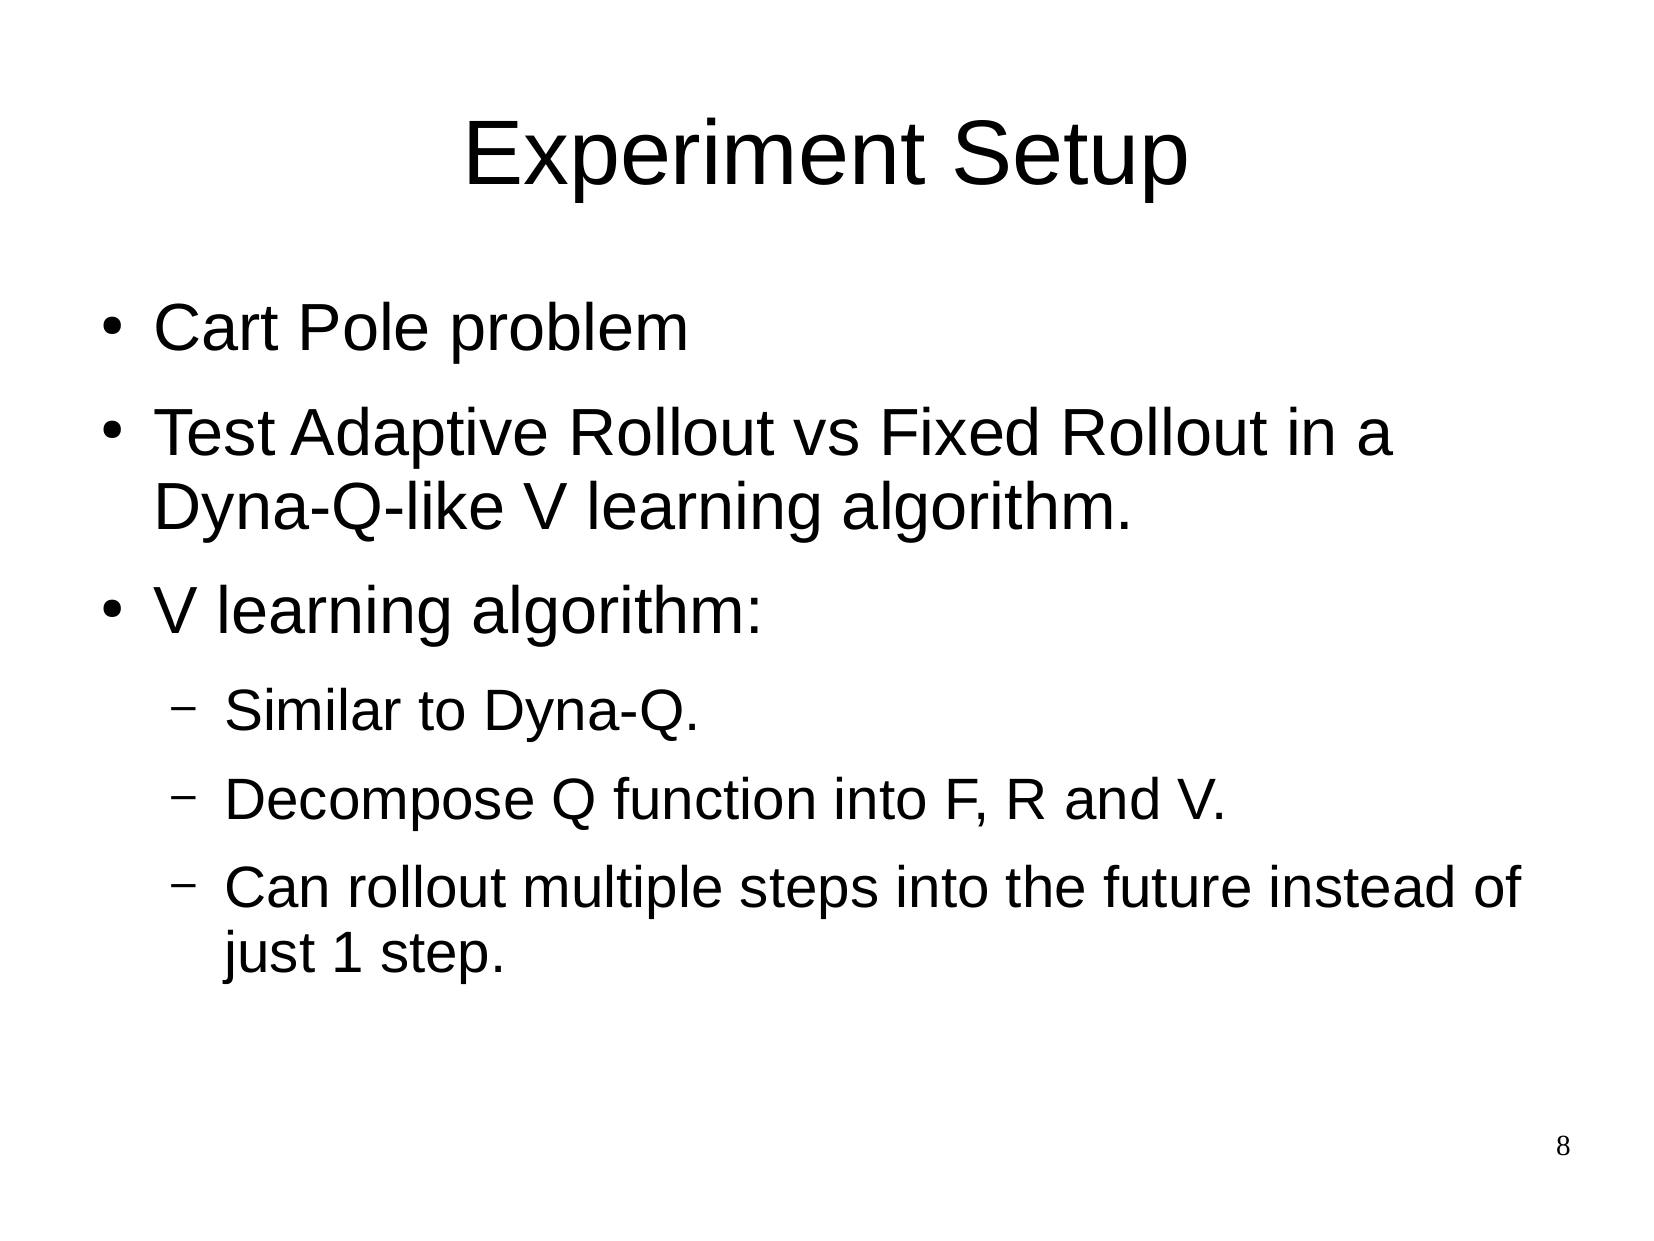

# Experiment Setup
Cart Pole problem
Test Adaptive Rollout vs Fixed Rollout in a Dyna-Q-like V learning algorithm.
V learning algorithm:
Similar to Dyna-Q.
Decompose Q function into F, R and V.
Can rollout multiple steps into the future instead of just 1 step.
8